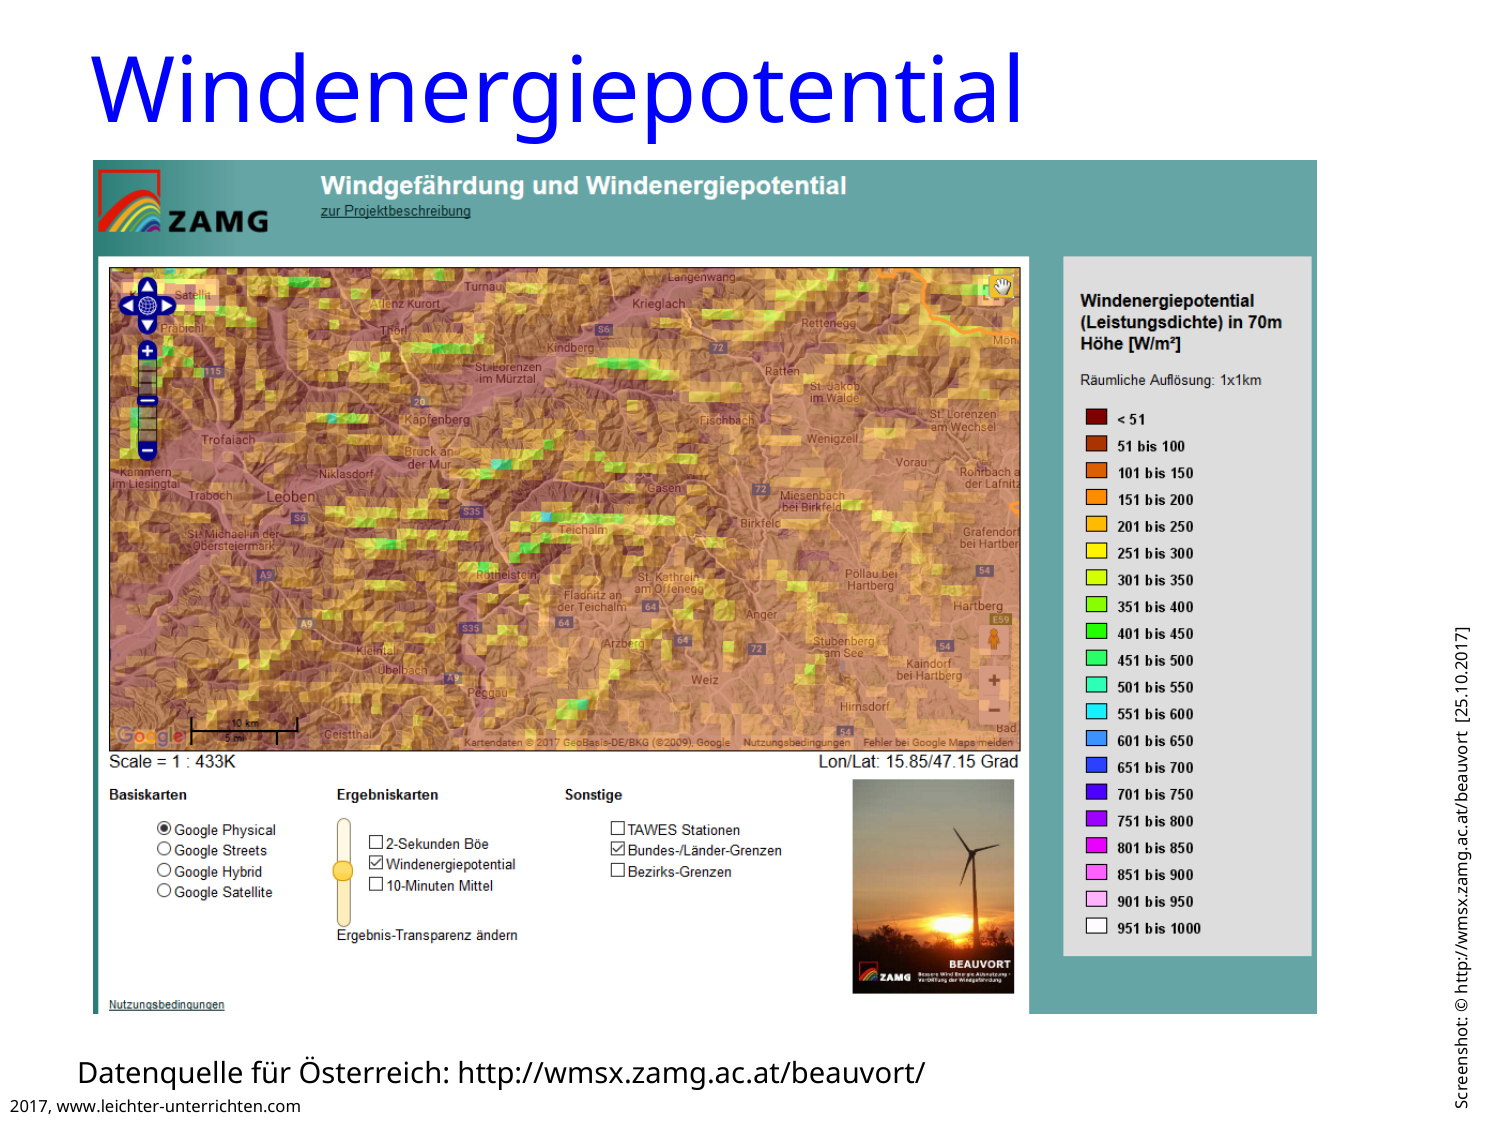

# Windenergiepotential
Screenshot: © http://wmsx.zamg.ac.at/beauvort [25.10.2017]
Datenquelle für Österreich: http://wmsx.zamg.ac.at/beauvort/